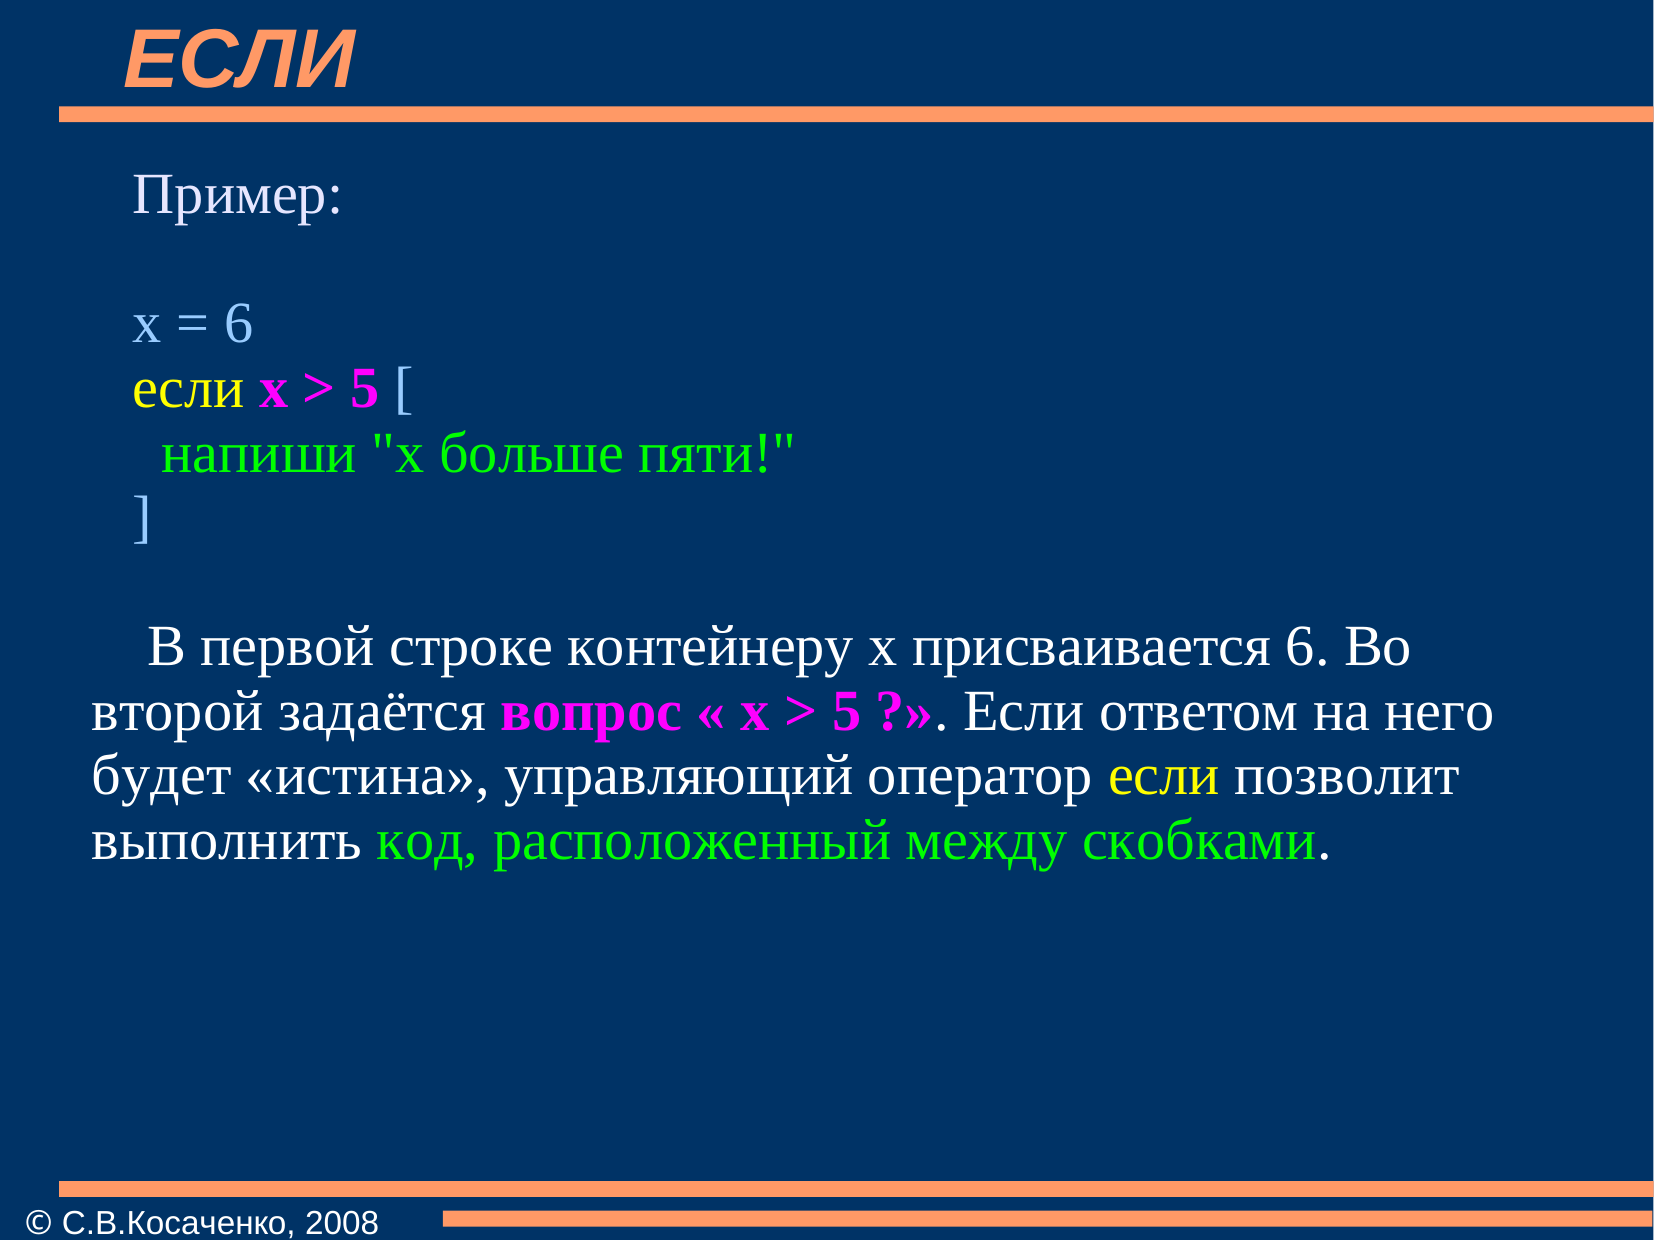

# ЕСЛИ
Пример:
x = 6
если x > 5 [
 напиши "x больше пяти!"
]
 В первой строке контейнеру x присваивается 6. Во второй задаётся вопрос « x > 5 ?». Если ответом на него будет «истина», управляющий оператор если позволит выполнить код, расположенный между скобками.